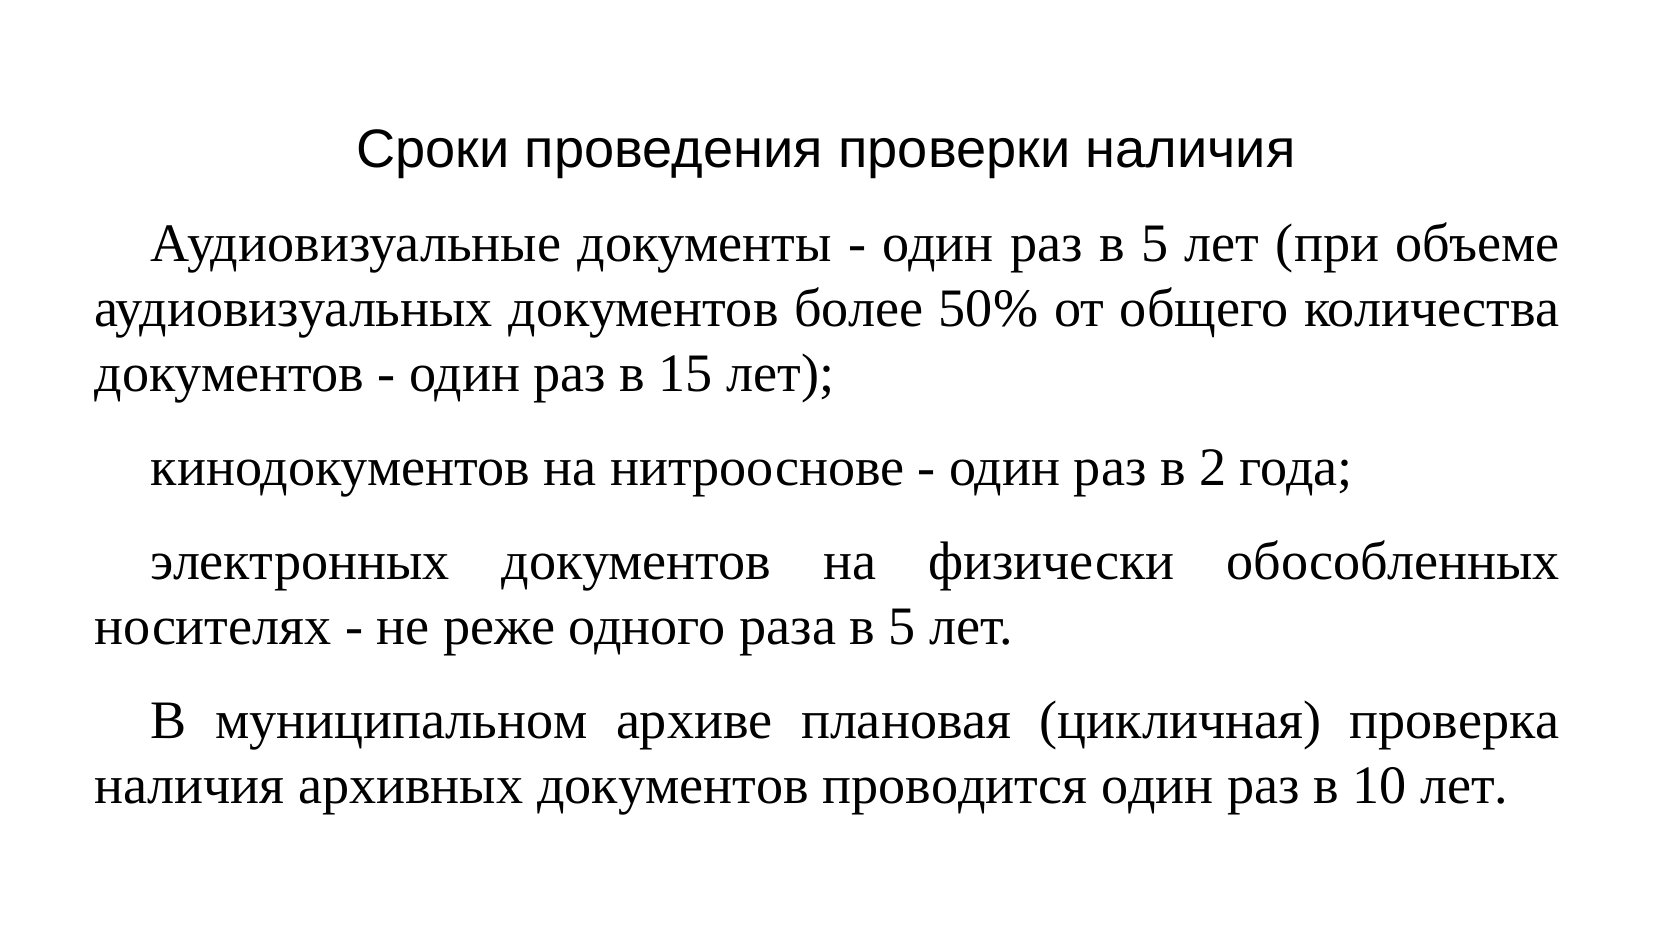

# Сроки проведения проверки наличия
Аудиовизуальные документы - один раз в 5 лет (при объеме аудиовизуальных документов более 50% от общего количества документов - один раз в 15 лет);
кинодокументов на нитрооснове - один раз в 2 года;
электронных документов на физически обособленных носителях - не реже одного раза в 5 лет.
В муниципальном архиве плановая (цикличная) проверка наличия архивных документов проводится один раз в 10 лет.